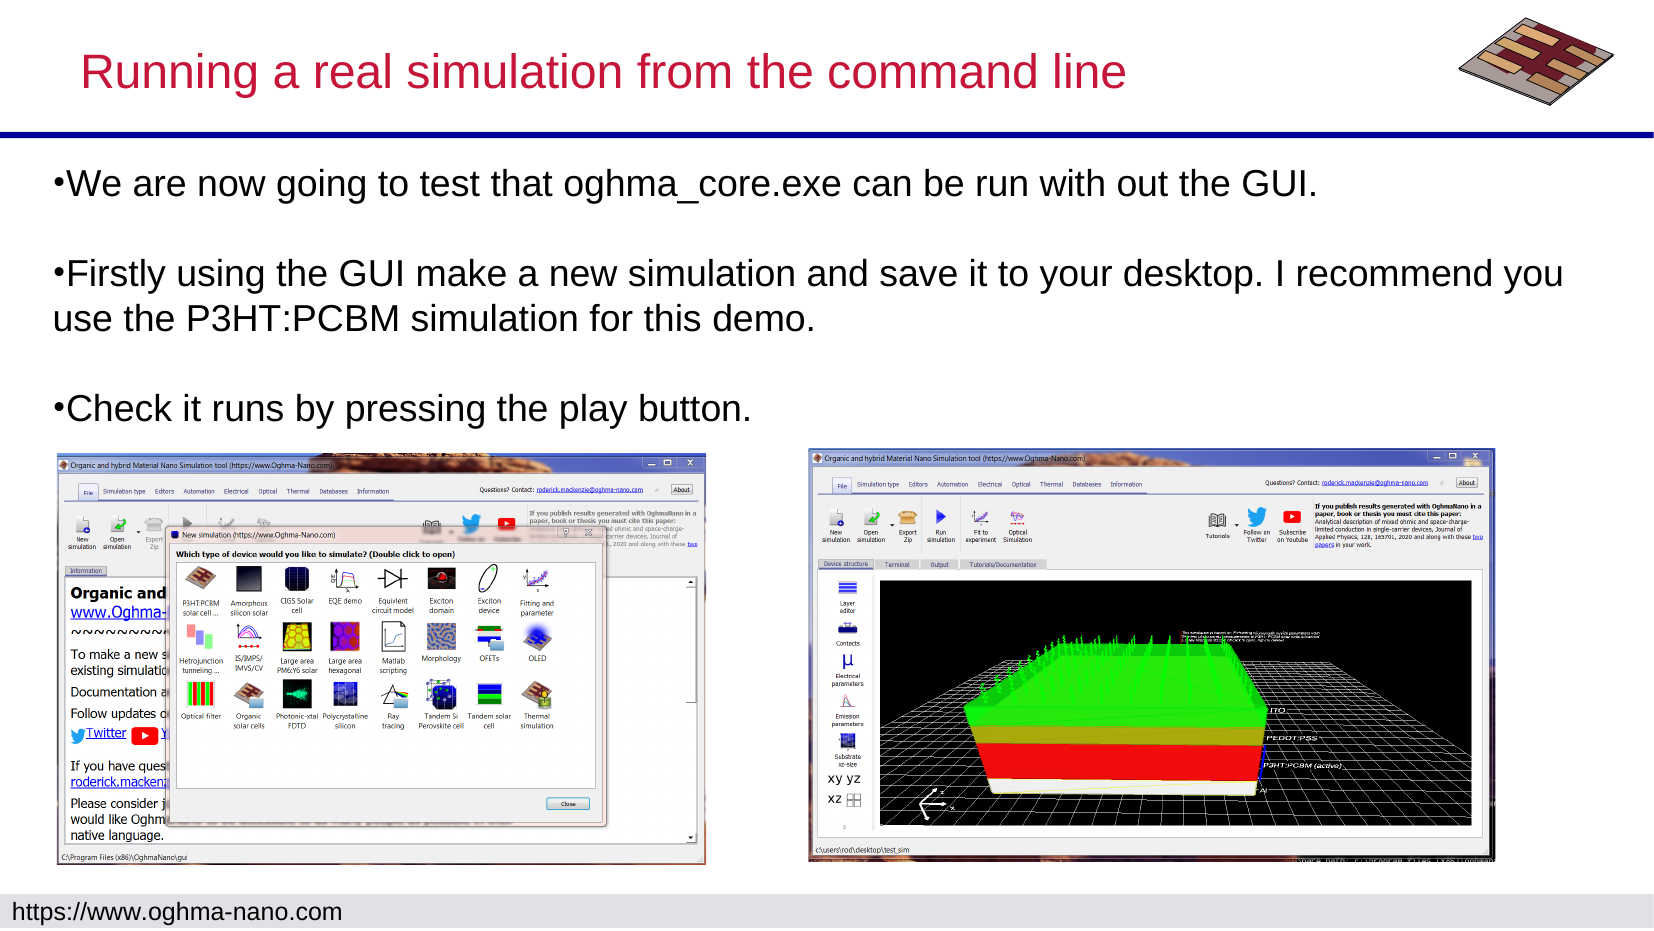

# Running a real simulation from the command line
We are now going to test that oghma_core.exe can be run with out the GUI.
Firstly using the GUI make a new simulation and save it to your desktop. I recommend you use the P3HT:PCBM simulation for this demo.
Check it runs by pressing the play button.